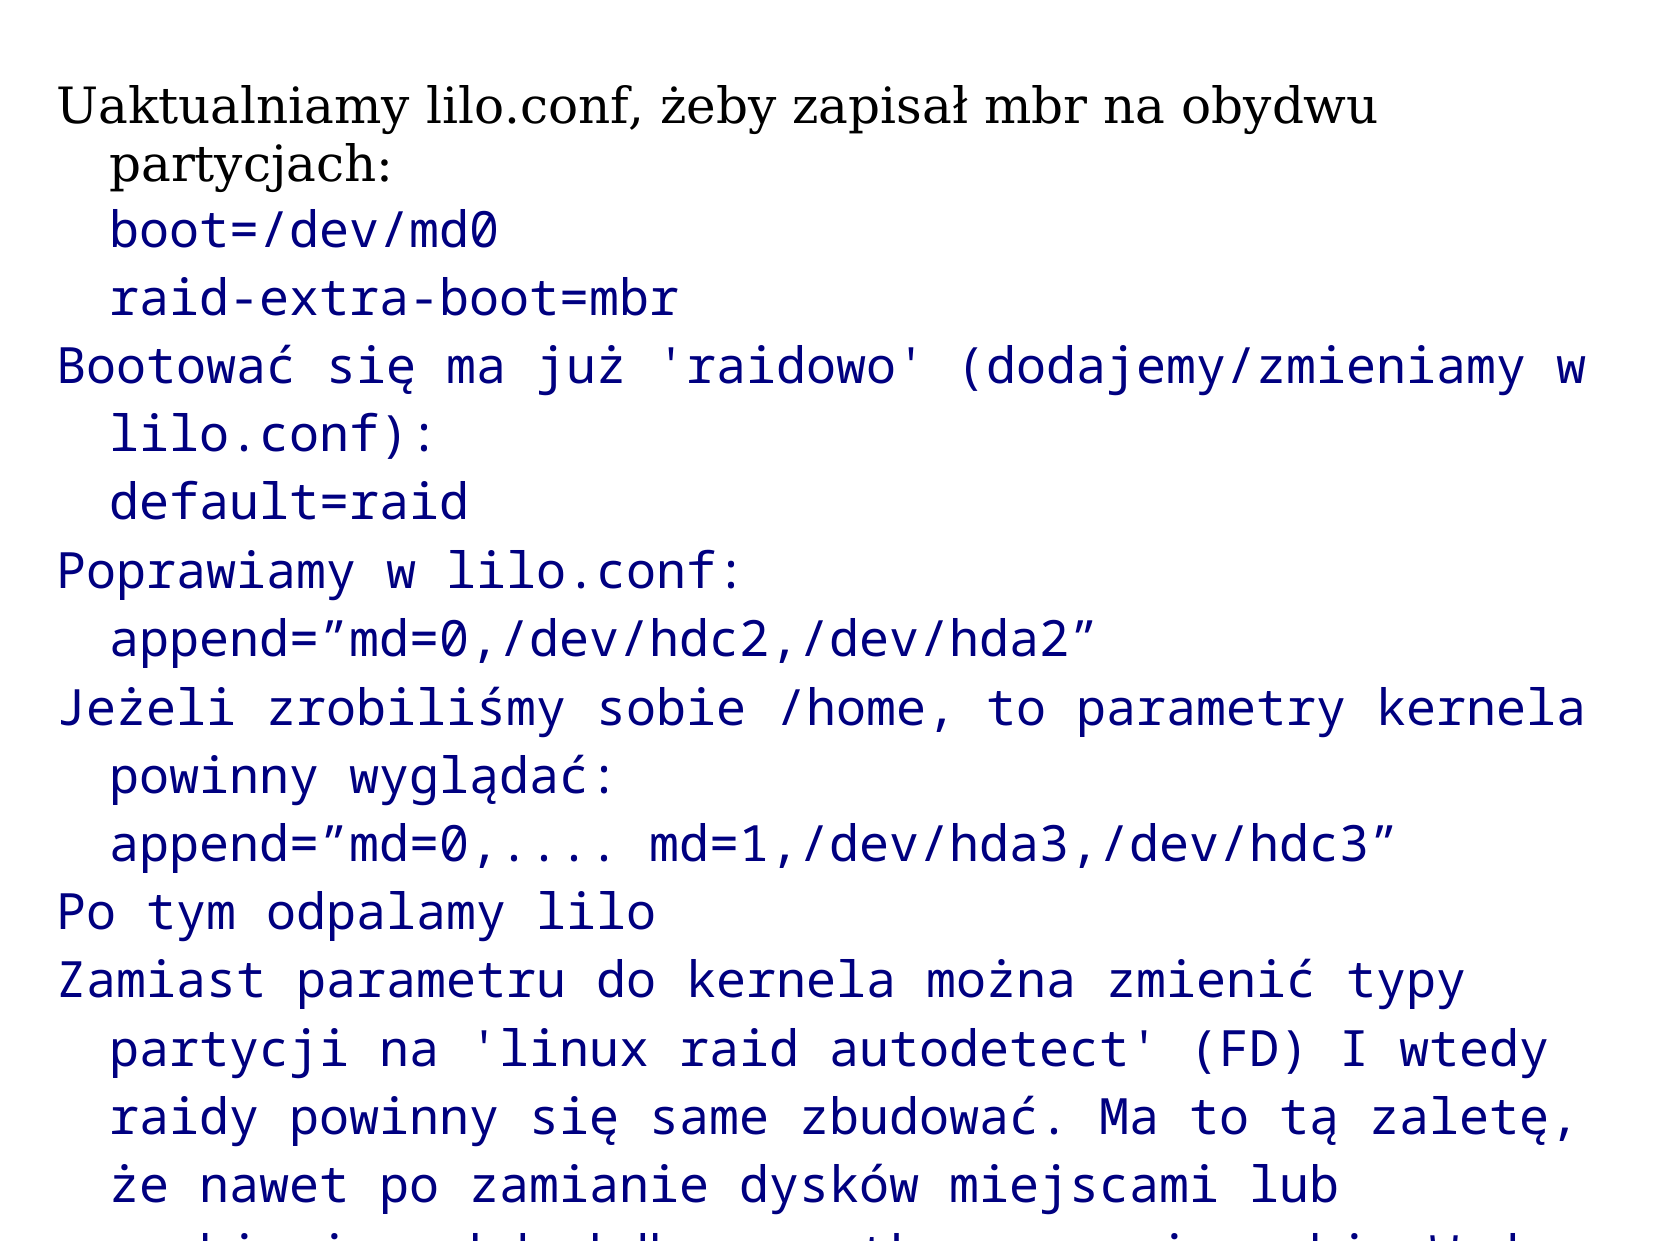

Uaktualniamy lilo.conf, żeby zapisał mbr na obydwu partycjach:
boot=/dev/md0
raid-extra-boot=mbr
Bootować się ma już 'raidowo' (dodajemy/zmieniamy w lilo.conf):
default=raid
Poprawiamy w lilo.conf:
append=”md=0,/dev/hdc2,/dev/hda2”
Jeżeli zrobiliśmy sobie /home, to parametry kernela powinny wyglądać:
append=”md=0,.... md=1,/dev/hda3,/dev/hdc3”
Po tym odpalamy lilo
Zamiast parametru do kernela można zmienić typy partycji na 'linux raid autodetect' (FD) I wtedy raidy powinny się same zbudować. Ma to tą zaletę, że nawet po zamianie dysków miejscami lub zrobieniu z hdc hdb wszystko samo się robi. Wadę ma tą, że czasem to nie działa:-(